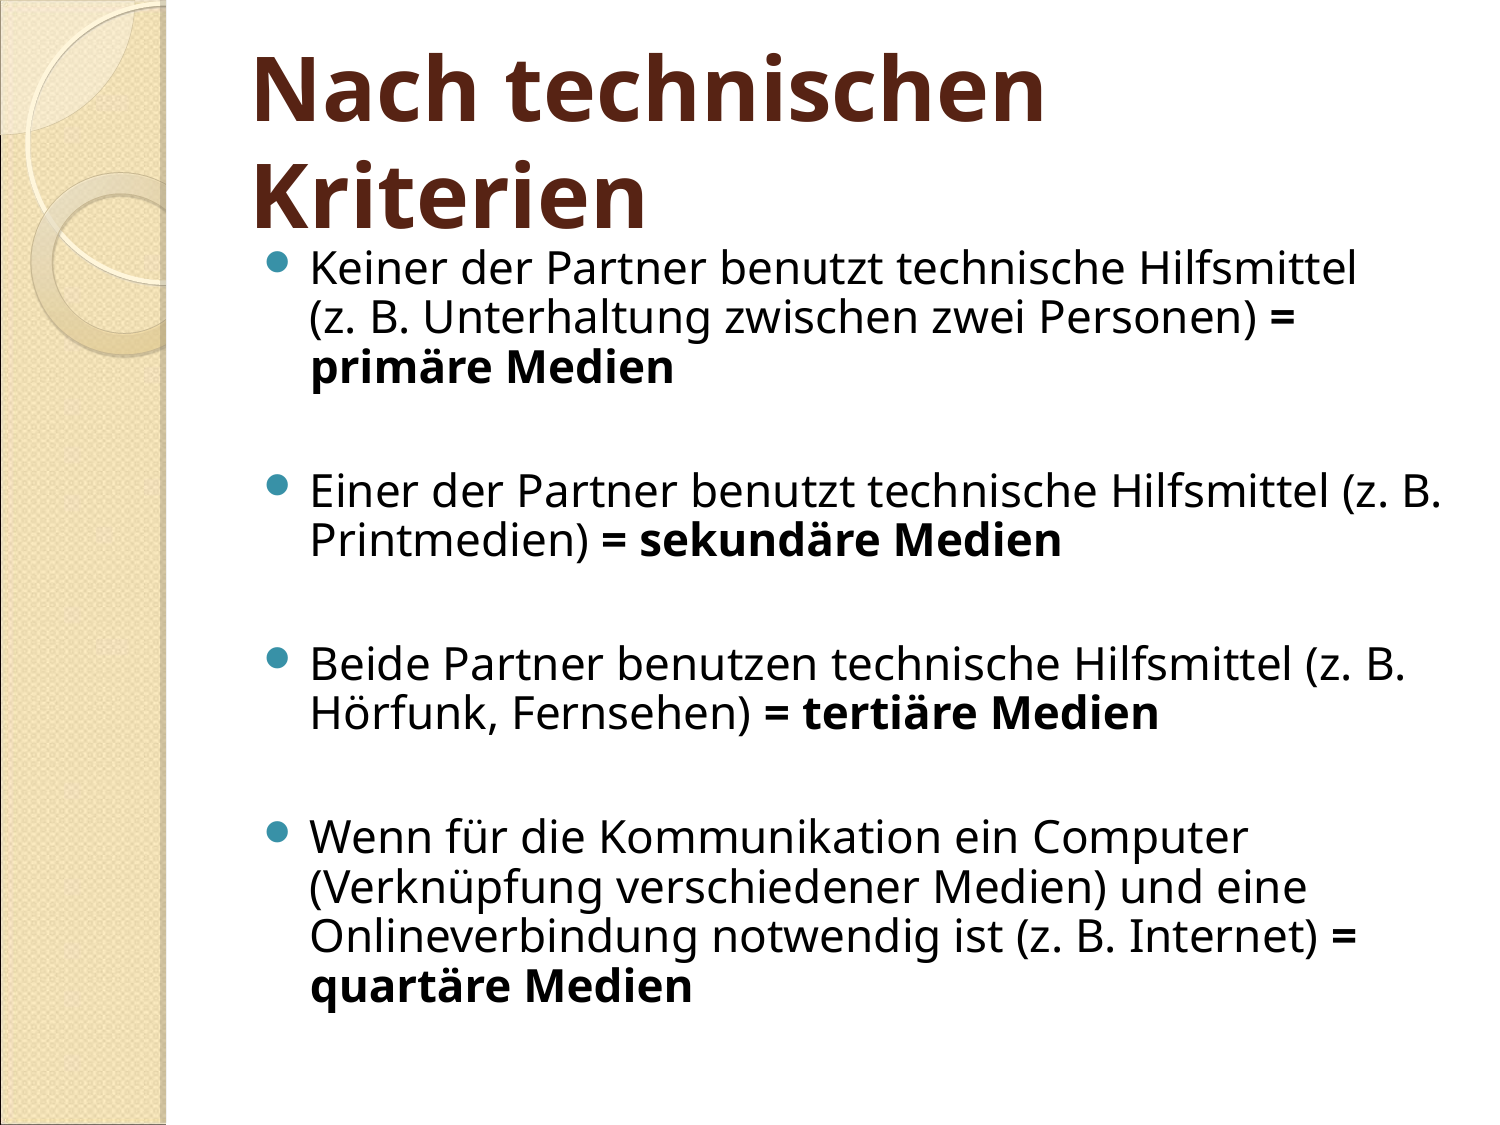

Nach technischen Kriterien
Keiner der Partner benutzt technische Hilfsmittel (z. B. Unterhaltung zwischen zwei Personen) = primäre Medien
Einer der Partner benutzt technische Hilfsmittel (z. B. Printmedien) = sekundäre Medien
Beide Partner benutzen technische Hilfsmittel (z. B. Hörfunk, Fernsehen) = tertiäre Medien
Wenn für die Kommunikation ein Computer (Verknüpfung verschiedener Medien) und eine Onlineverbindung notwendig ist (z. B. Internet) = quartäre Medien